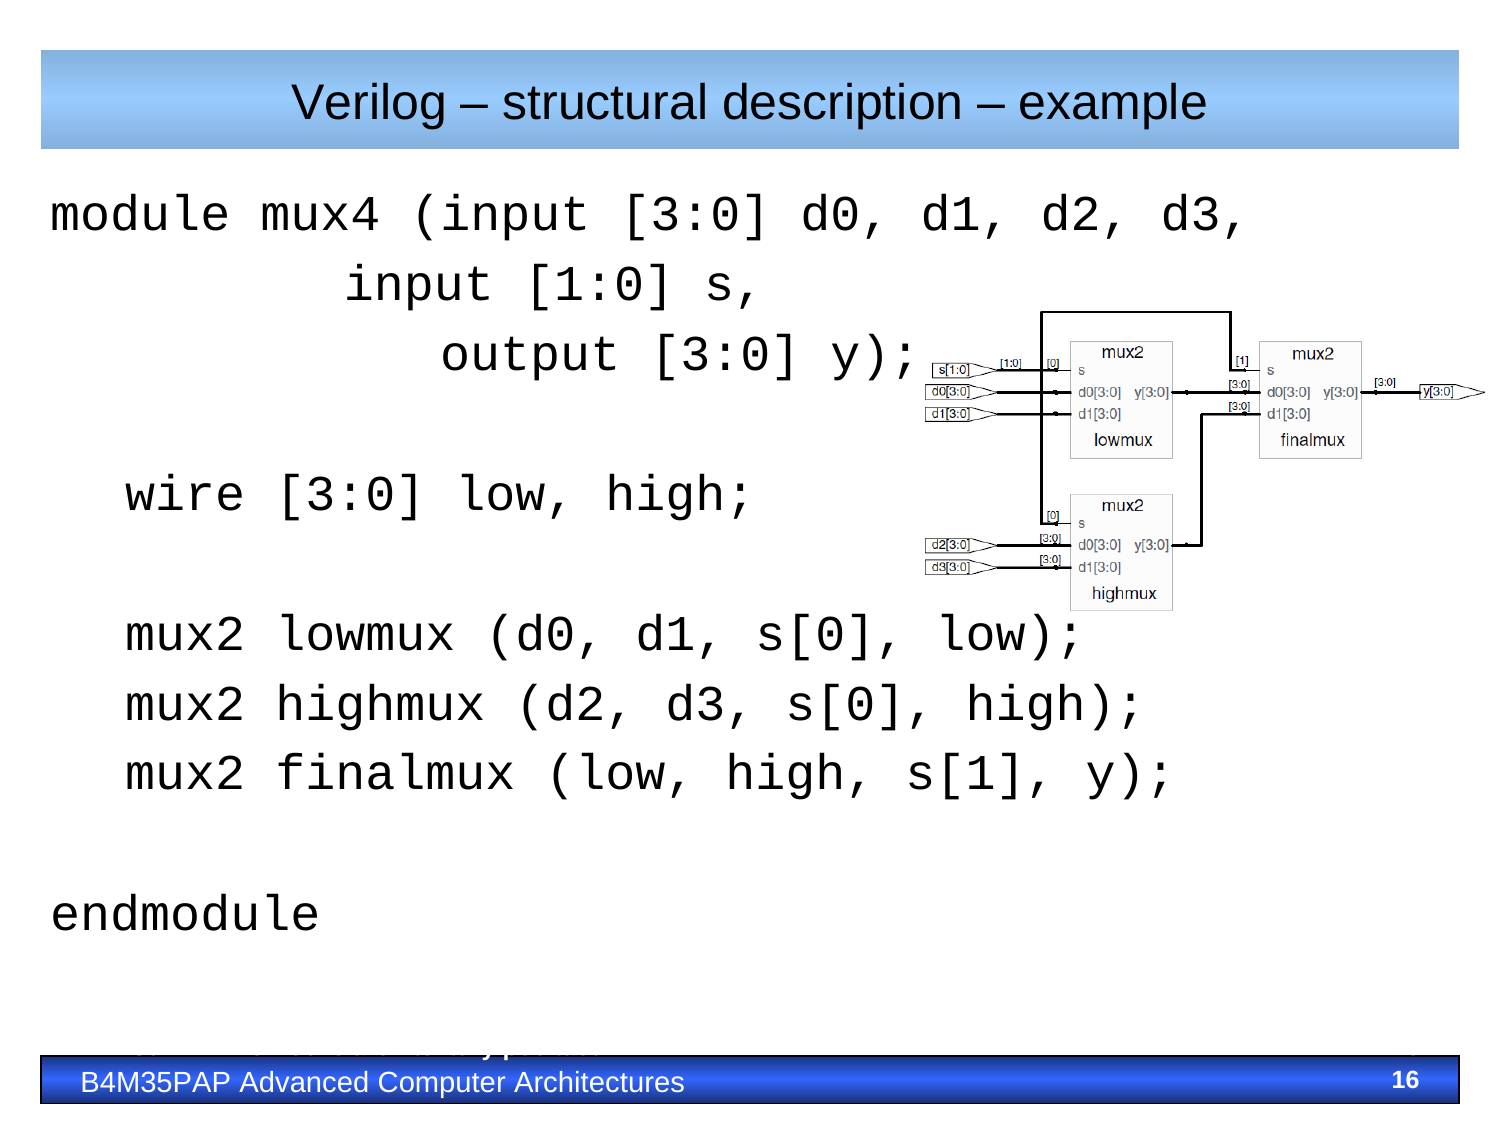

# Verilog – structural description – example
module mux4 (input [3:0] d0, d1, d2, d3,
			 input [1:0] s,
 output [3:0] y);
wire [3:0] low, high;
mux2 lowmux (d0, d1, s[0], low);
mux2 highmux (d2, d3, s[0], high);
mux2 finalmux (low, high, s[1], y);
endmodule
A4M36PAP Pokročilé architektury počítačů